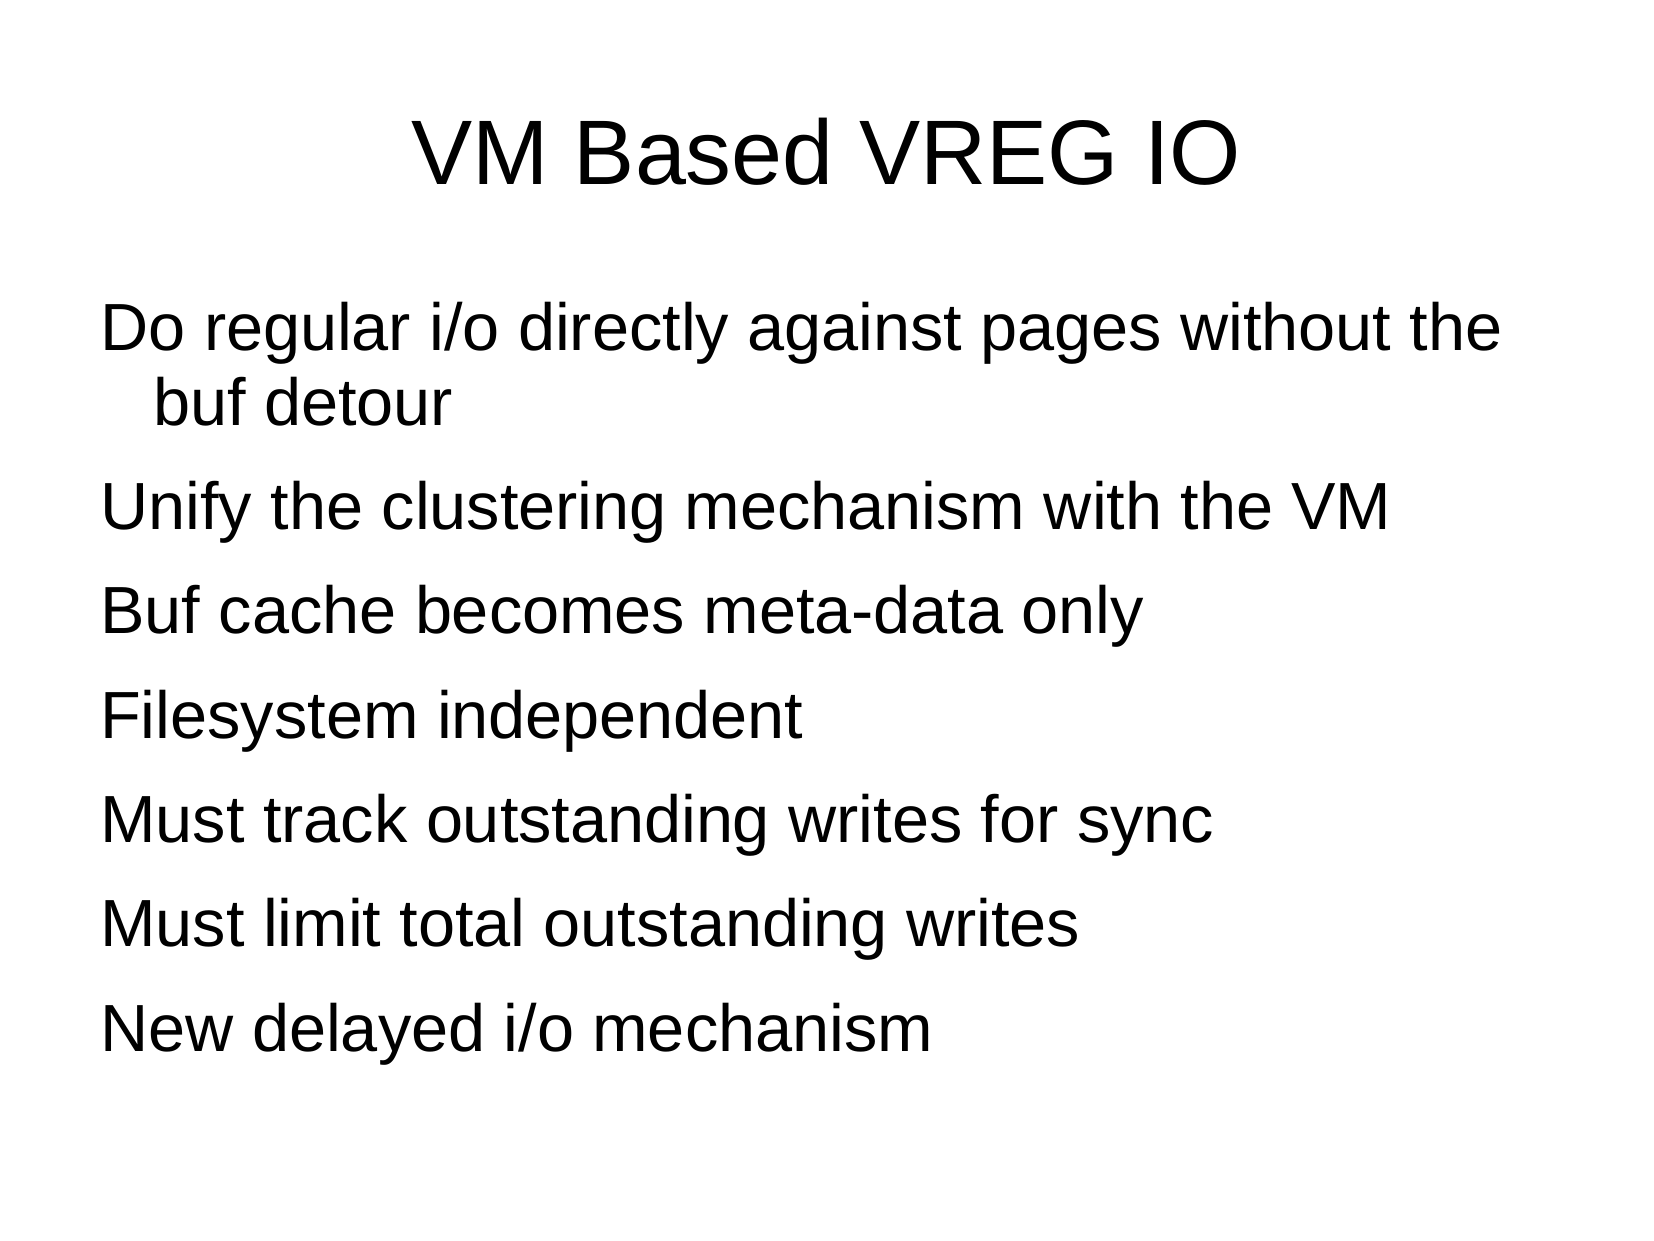

# VM Based VREG IO
Do regular i/o directly against pages without the buf detour
Unify the clustering mechanism with the VM
Buf cache becomes meta-data only
Filesystem independent
Must track outstanding writes for sync
Must limit total outstanding writes
New delayed i/o mechanism